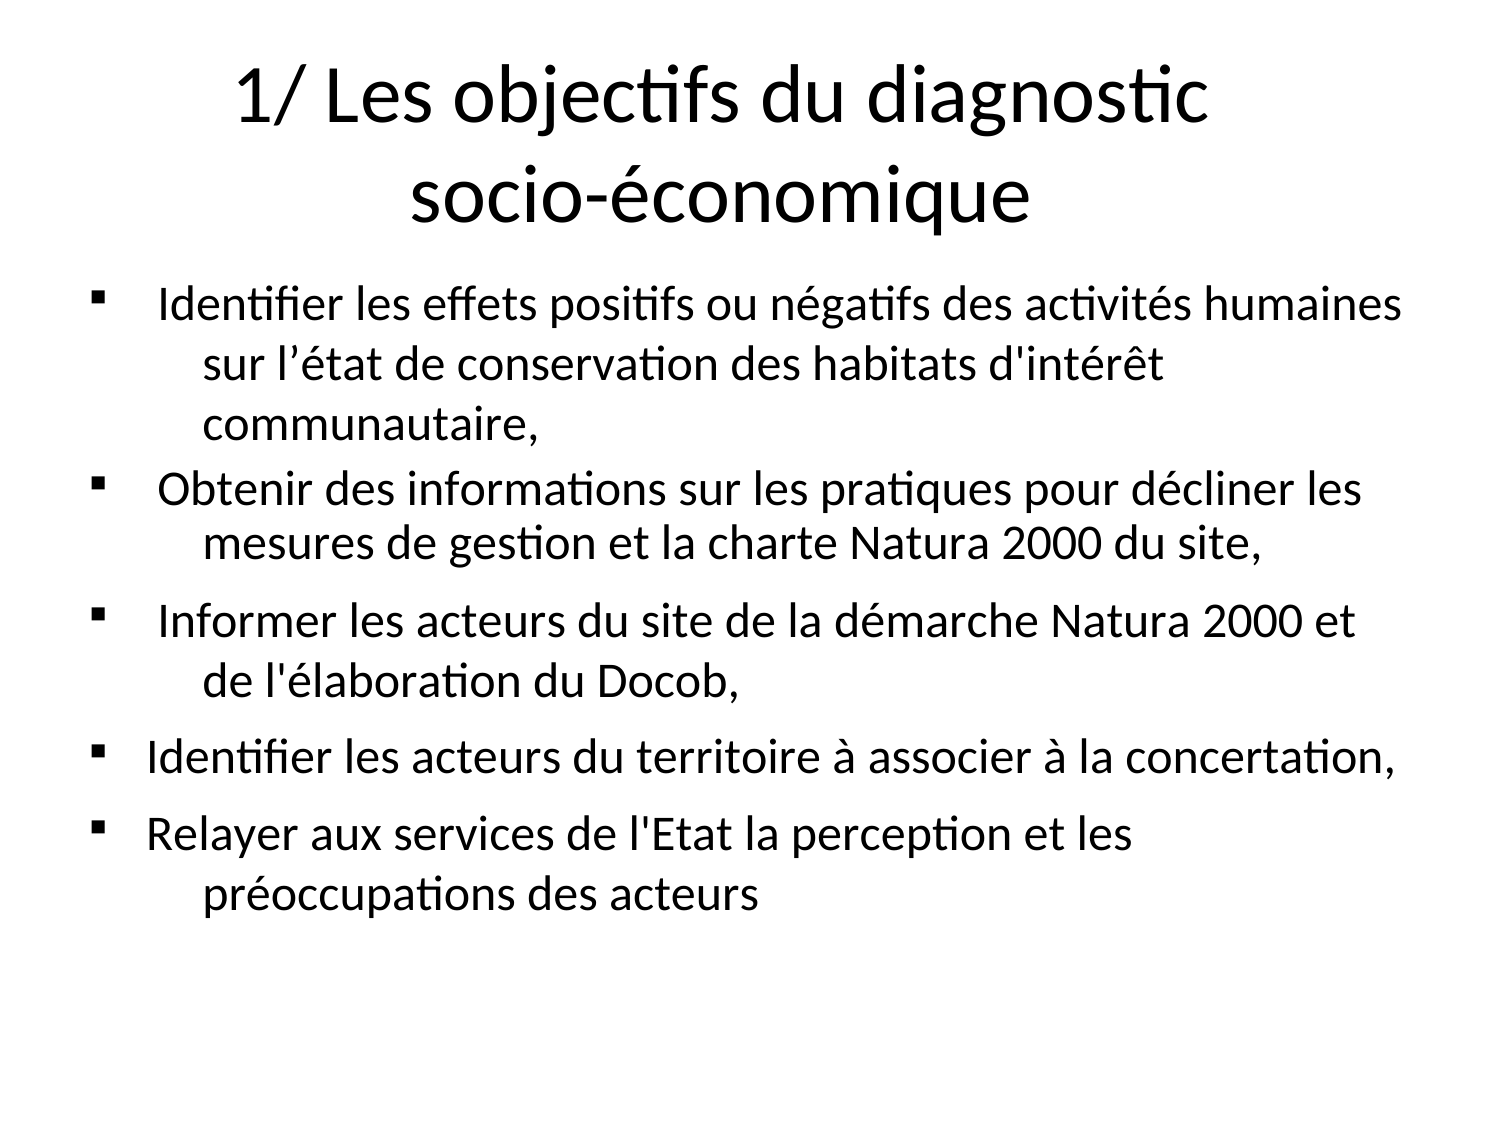

# 1/ Les objectifs du diagnostic socio-économique
 Identifier les effets positifs ou négatifs des activités humaines sur l’état de conservation des habitats d'intérêt communautaire,
 Obtenir des informations sur les pratiques pour décliner les mesures de gestion et la charte Natura 2000 du site,
 Informer les acteurs du site de la démarche Natura 2000 et de l'élaboration du Docob,
Identifier les acteurs du territoire à associer à la concertation,
Relayer aux services de l'Etat la perception et les préoccupations des acteurs